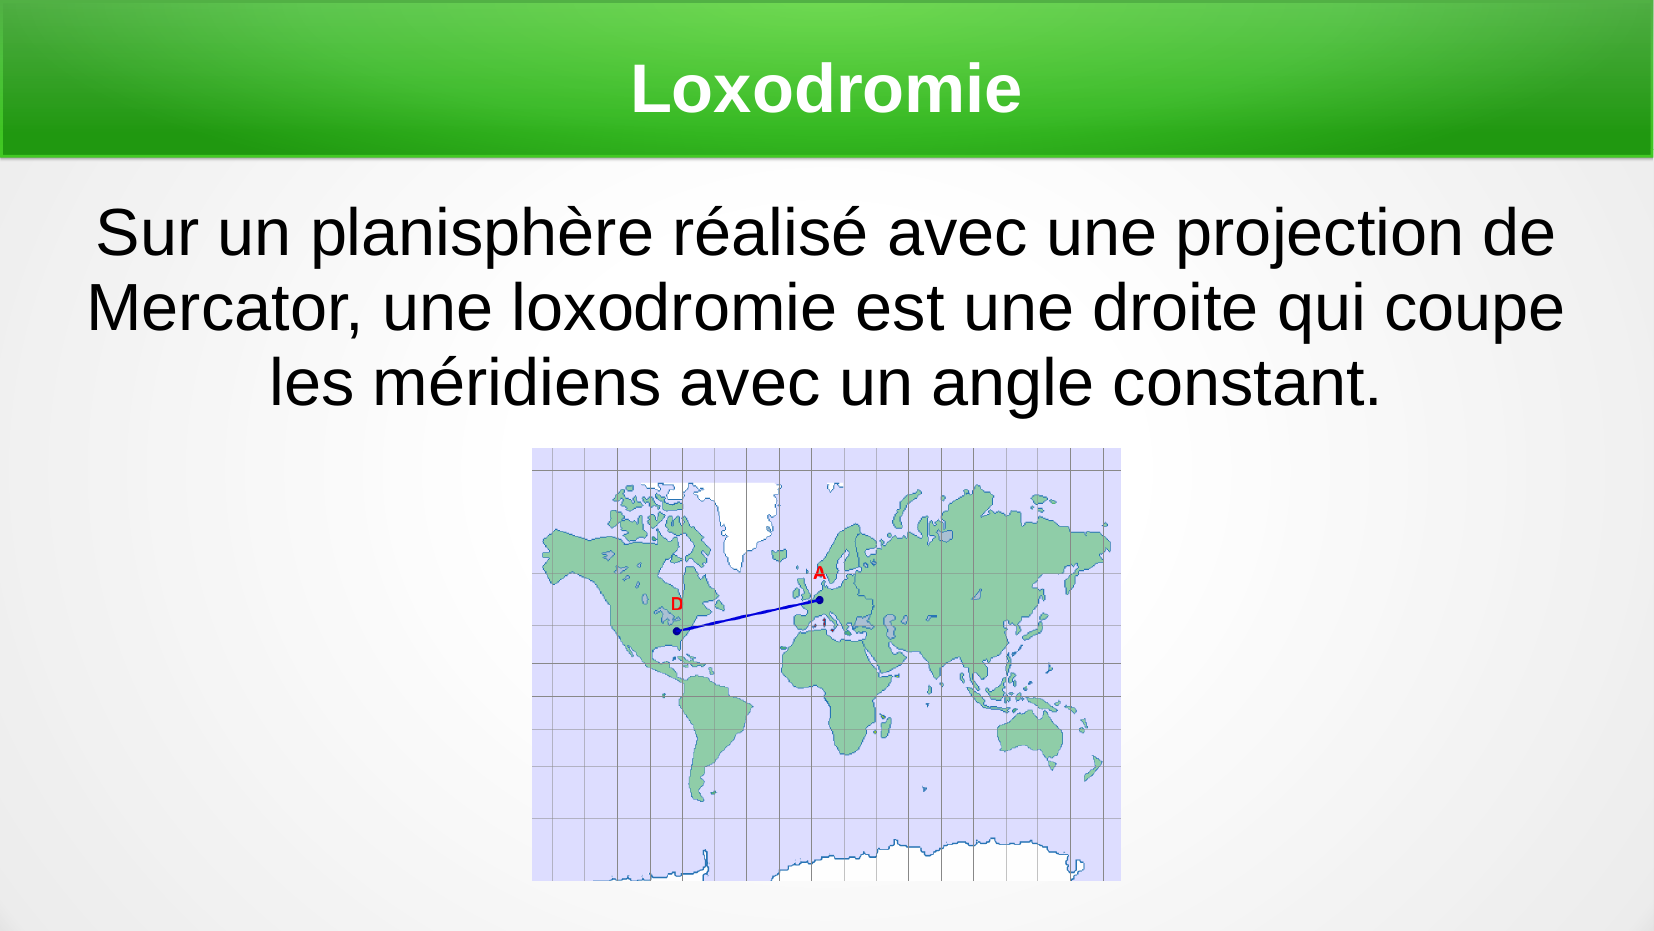

# Loxodromie
Sur un planisphère réalisé avec une projection de Mercator, une loxodromie est une droite qui coupe les méridiens avec un angle constant.